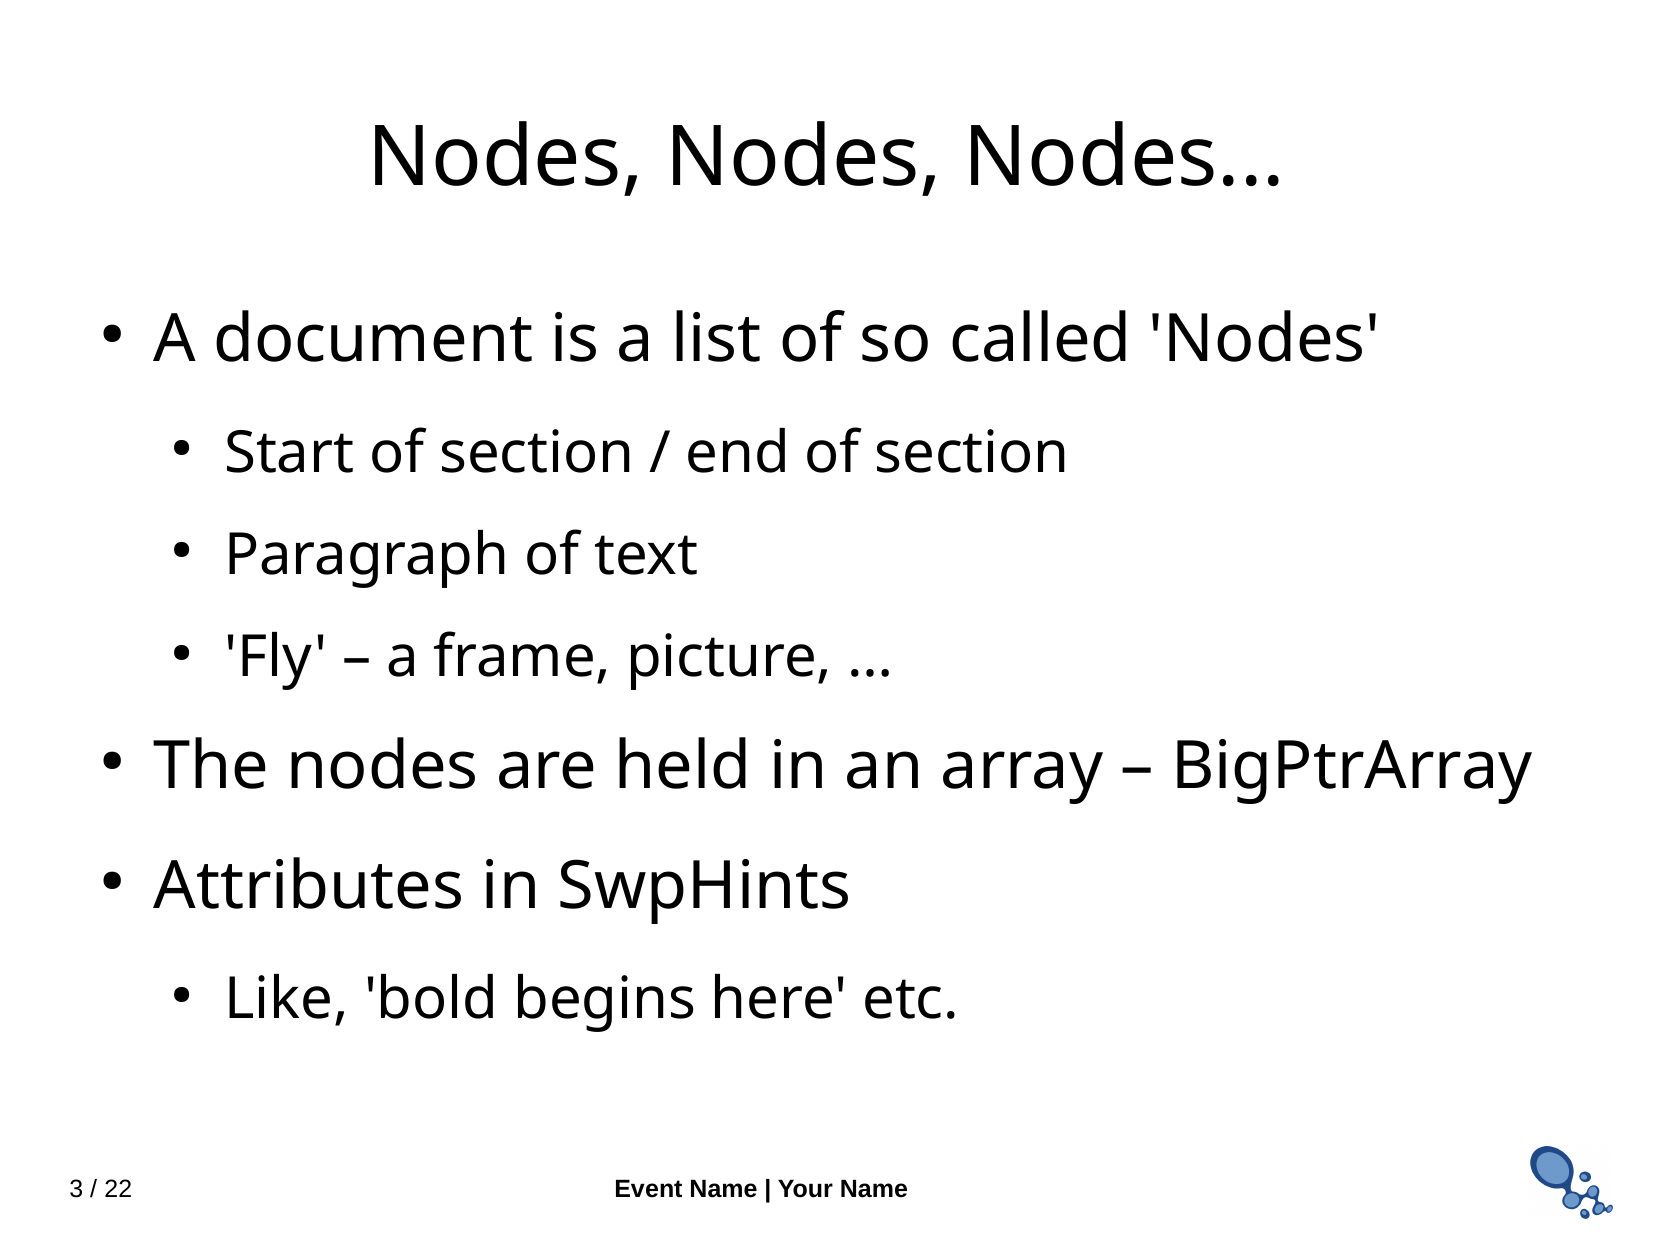

# Nodes, Nodes, Nodes...
A document is a list of so called 'Nodes'
Start of section / end of section
Paragraph of text
'Fly' – a frame, picture, …
The nodes are held in an array – BigPtrArray
Attributes in SwpHints
Like, 'bold begins here' etc.